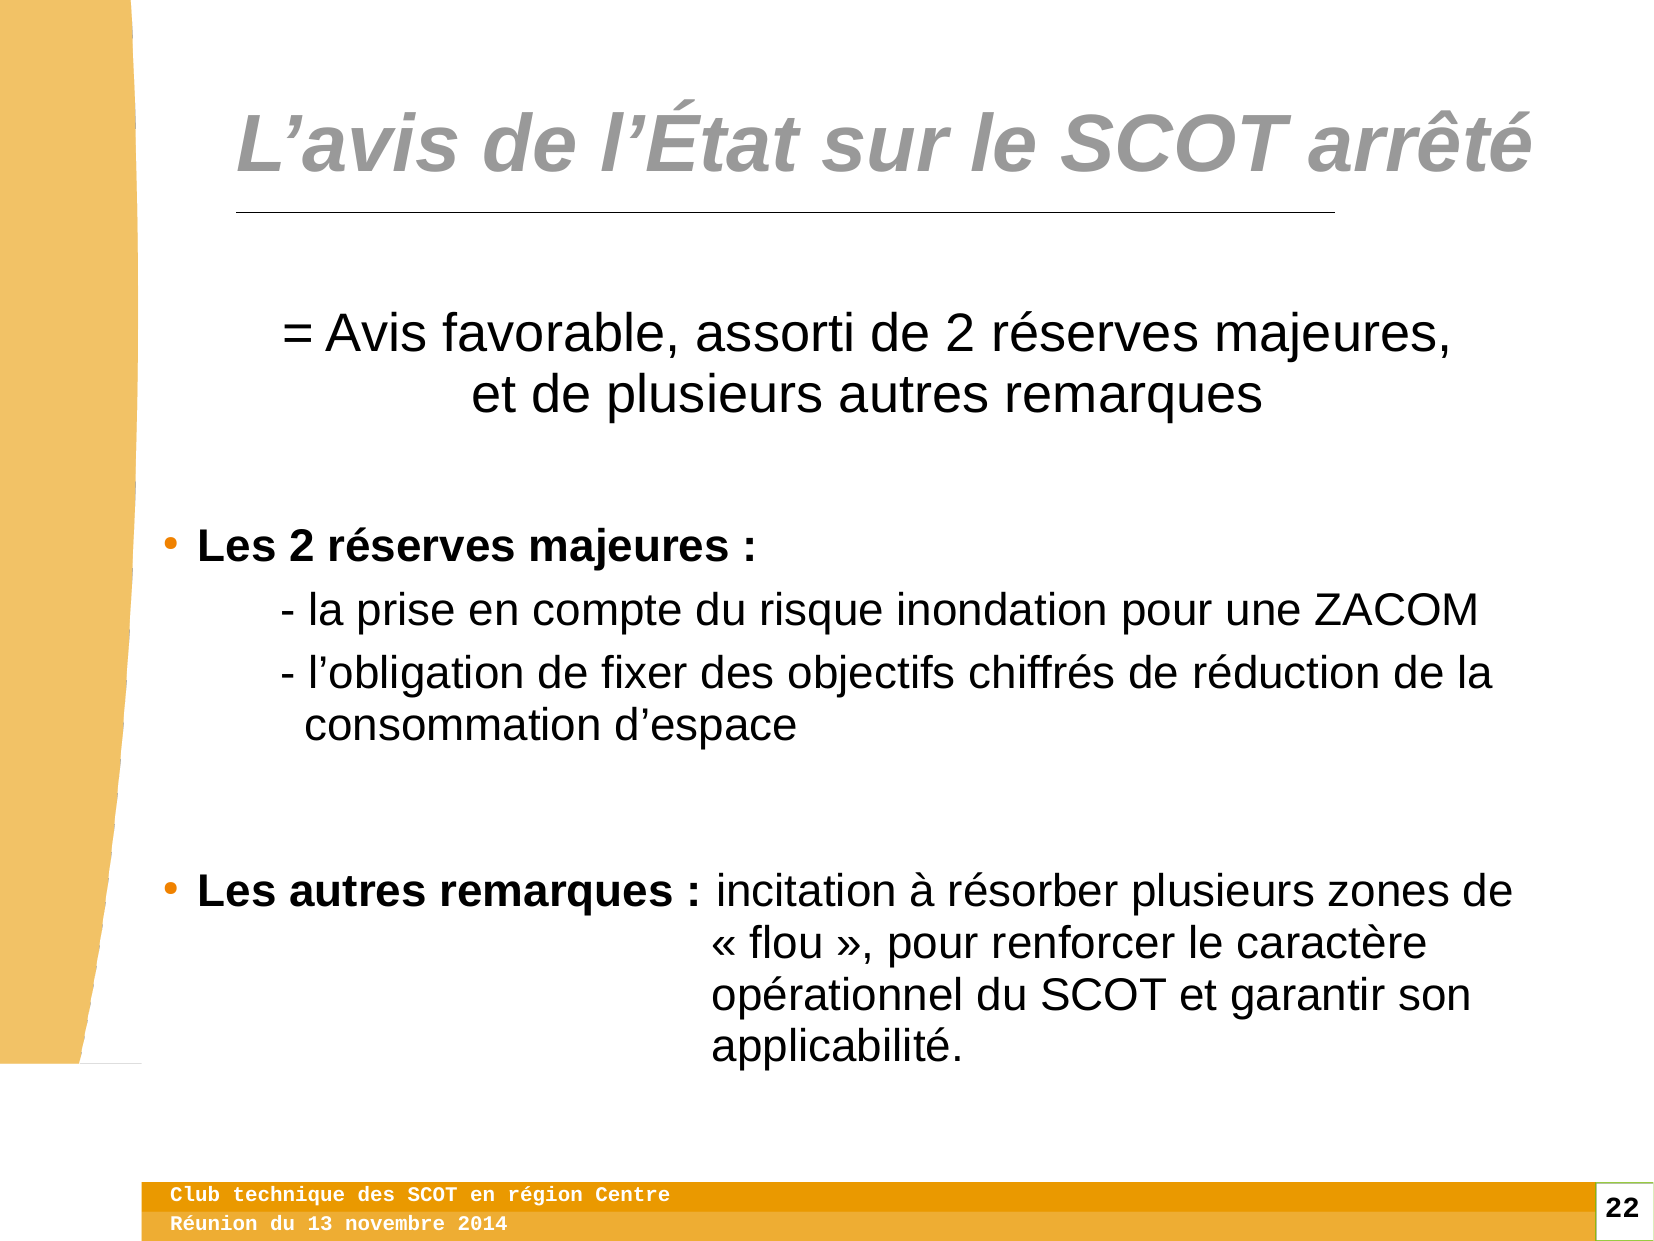

L’avis de l’État sur le SCOT arrêté
#
= Avis favorable, assorti de 2 réserves majeures,
et de plusieurs autres remarques
Les 2 réserves majeures :
- la prise en compte du risque inondation pour une ZACOM
- l’obligation de fixer des objectifs chiffrés de réduction de la
consommation d’espace
Les autres remarques : incitation à résorber plusieurs zones de
« flou », pour renforcer le caractère opérationnel du SCOT et garantir son applicabilité.
Club technique des SCOT en région Centre
Réunion du 13 novembre 2014